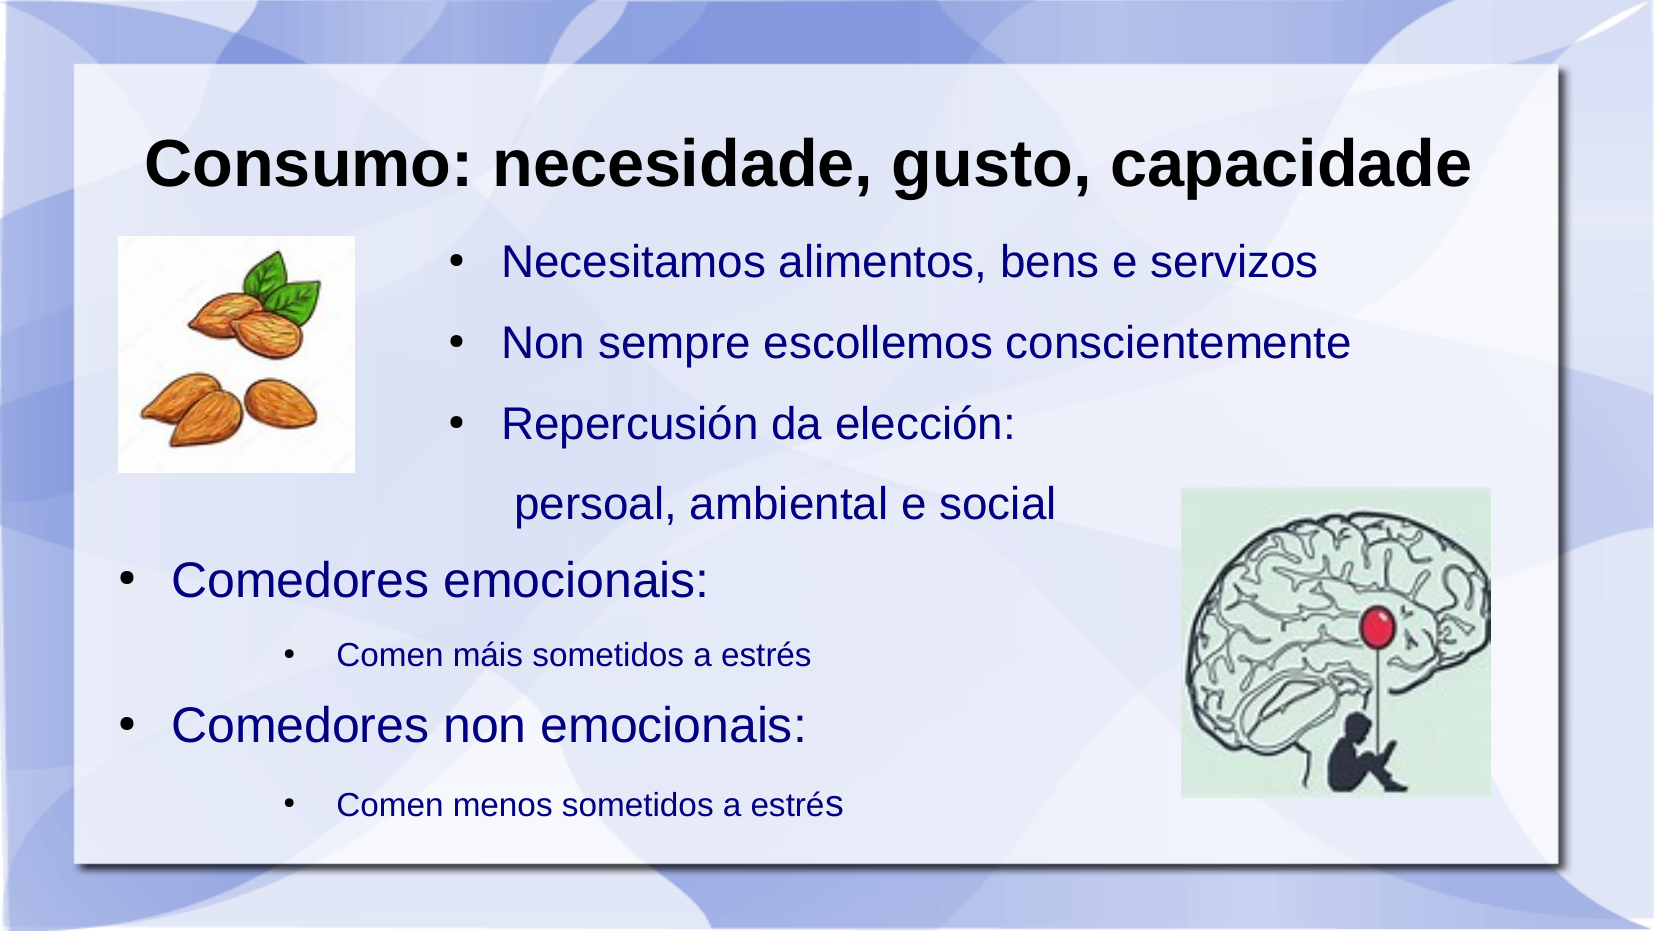

# Consumo: necesidade, gusto, capacidade
Necesitamos alimentos, bens e servizos
Non sempre escollemos conscientemente
Repercusión da elección:
 persoal, ambiental e social
Comedores emocionais:
Comen máis sometidos a estrés
Comedores non emocionais:
Comen menos sometidos a estrés